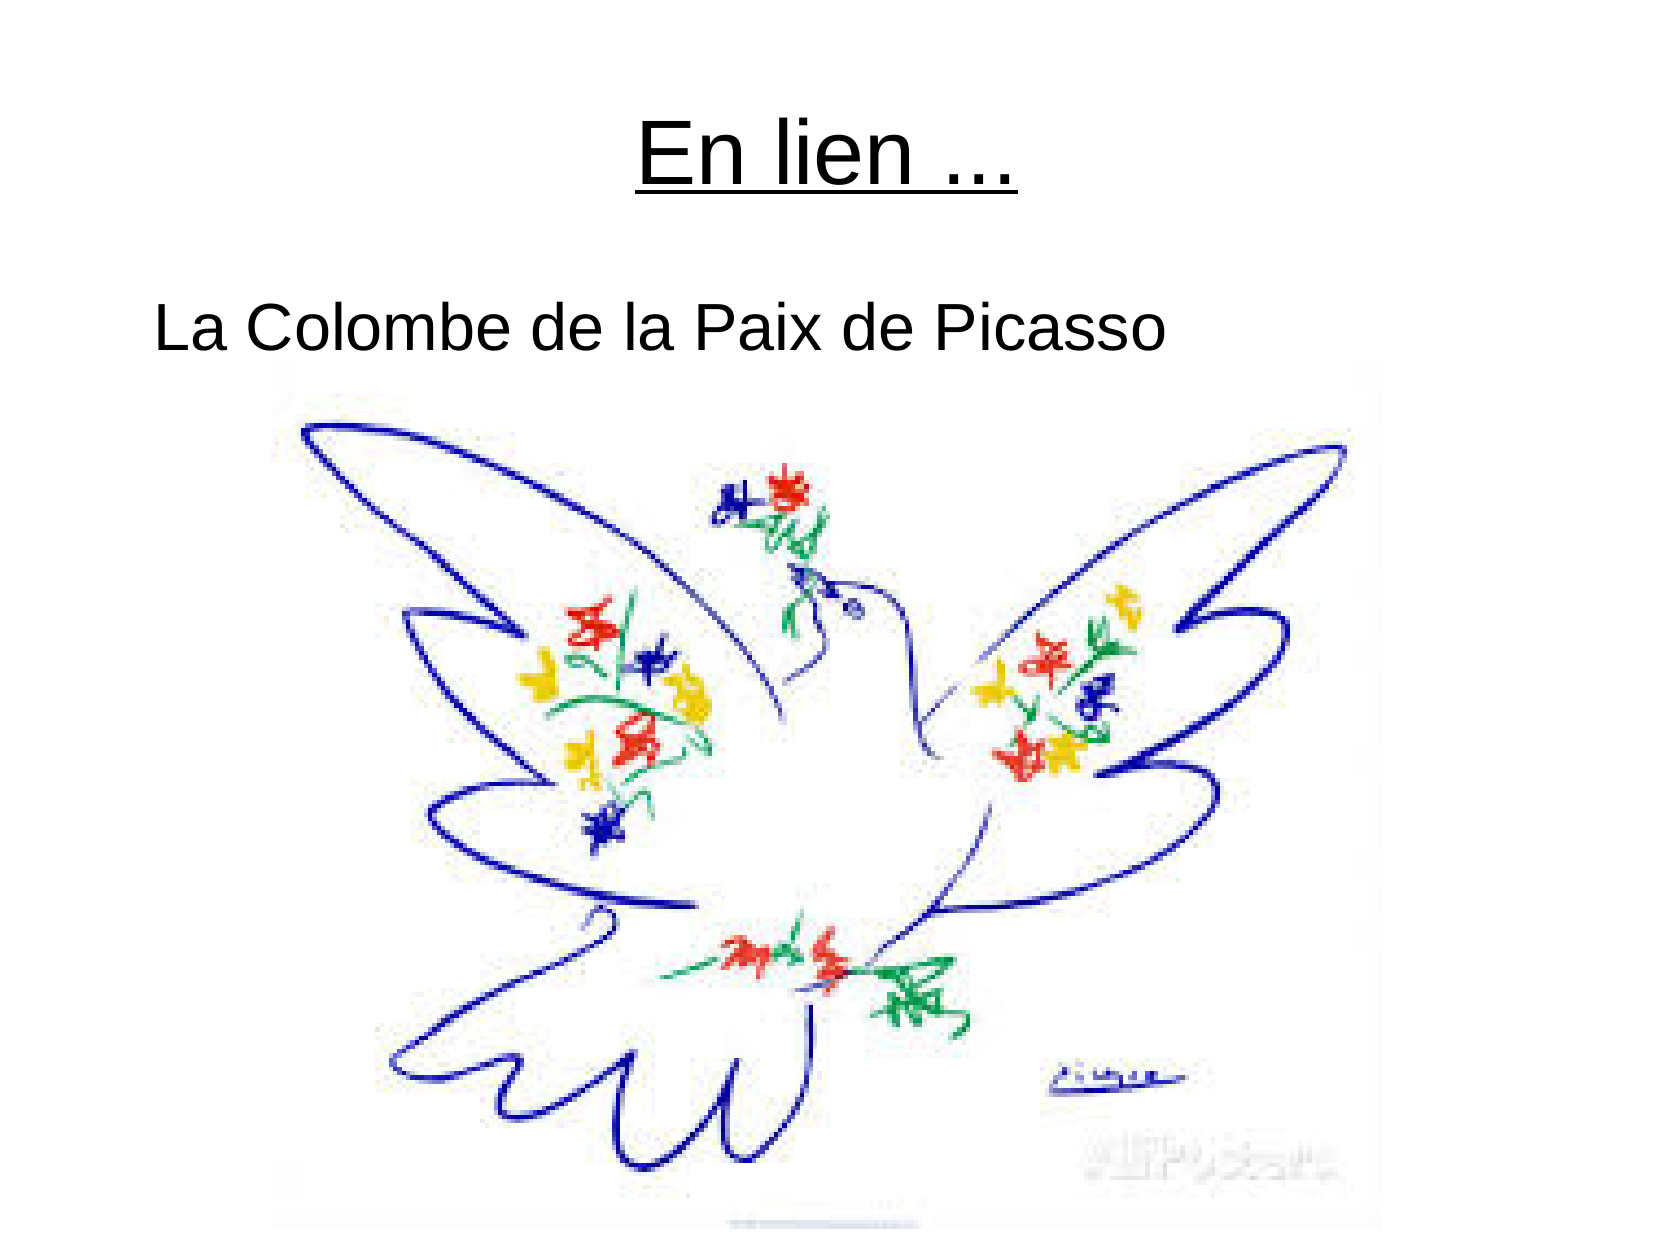

# En lien ...
La Colombe de la Paix de Picasso